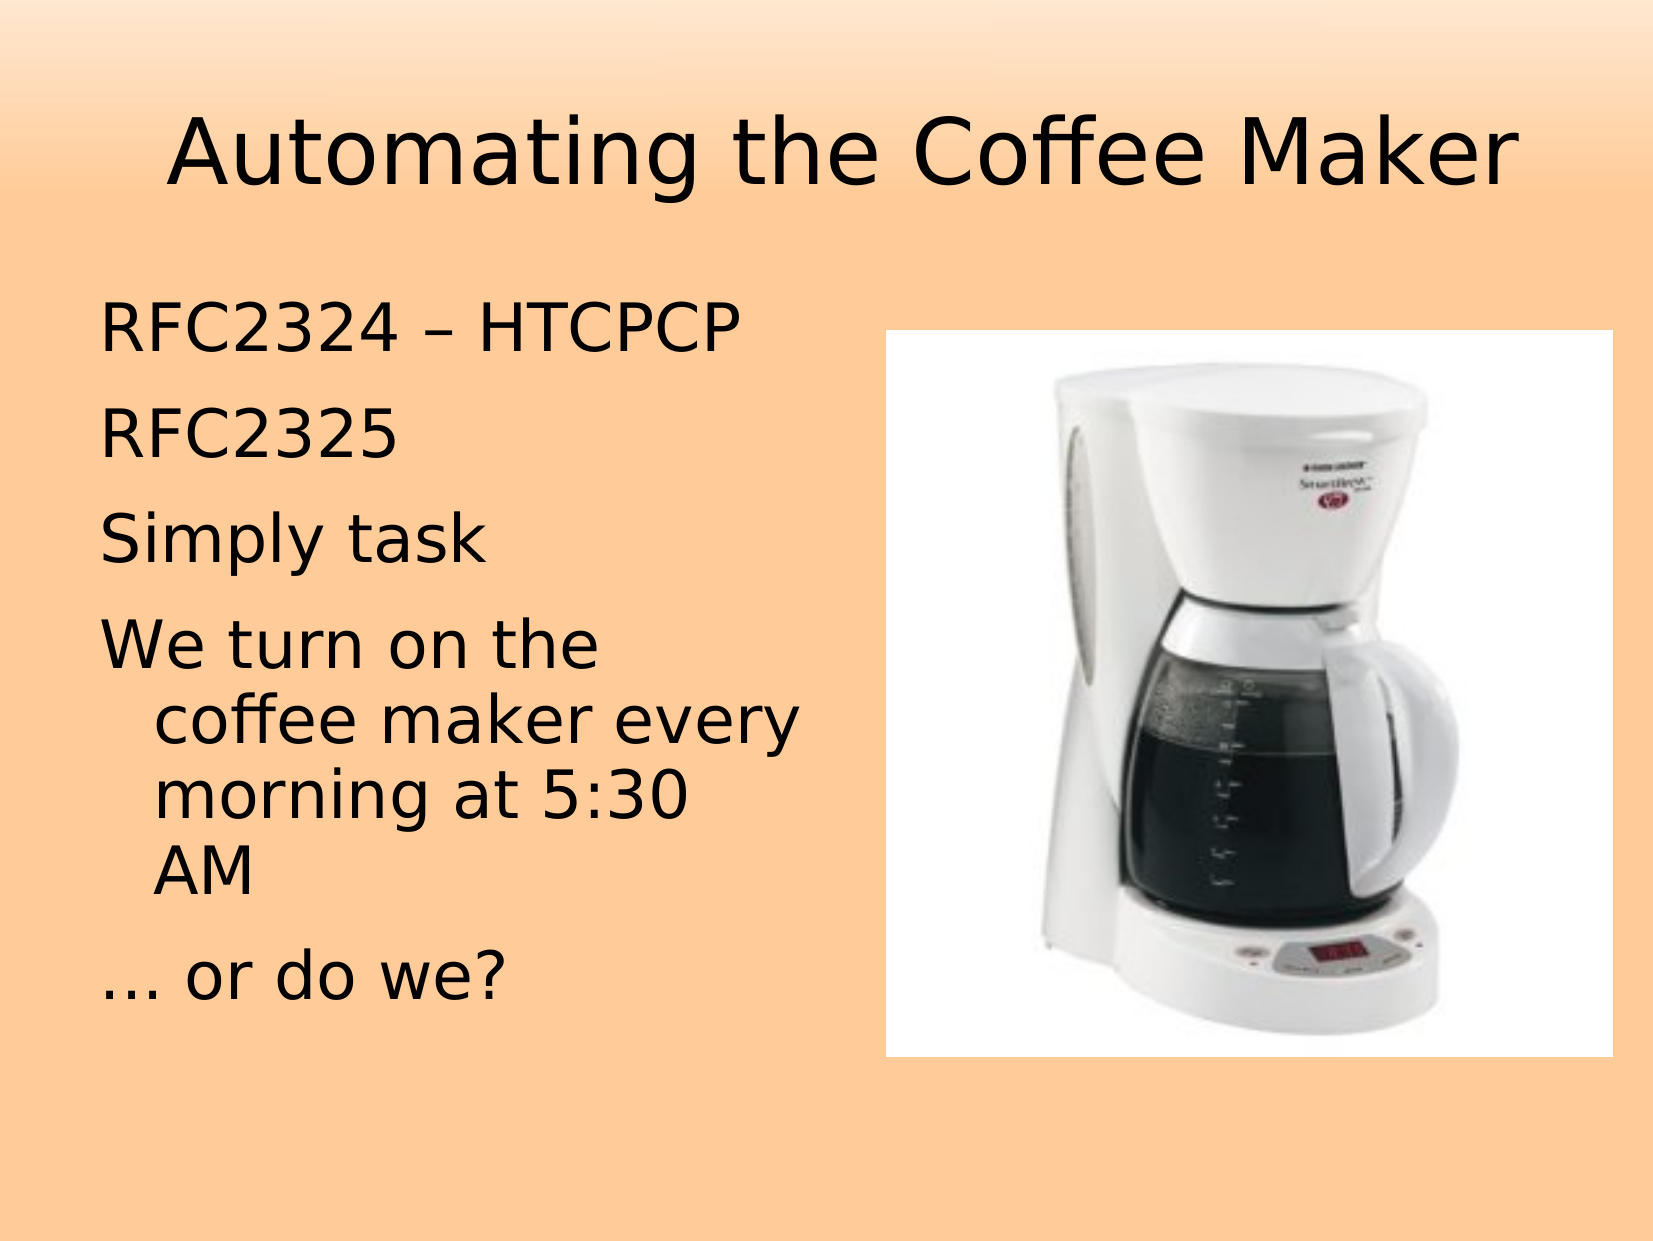

# Automating the Coffee Maker
RFC2324 – HTCPCP
RFC2325
Simply task
We turn on the coffee maker every morning at 5:30 AM
... or do we?